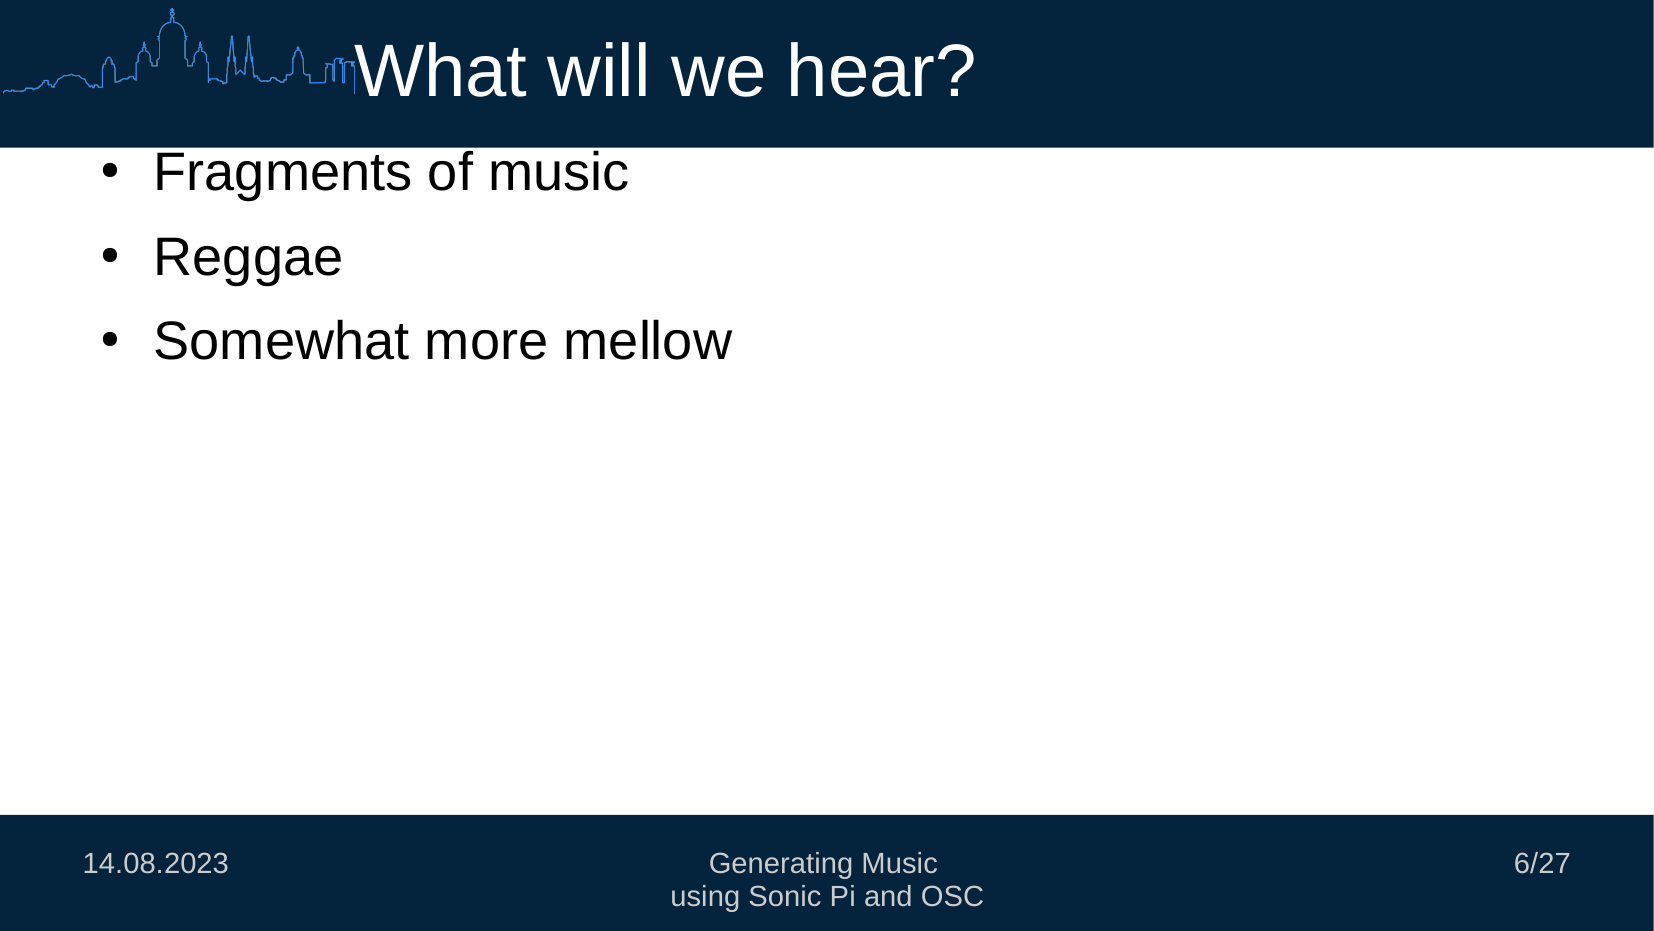

# What will we hear?
Fragments of music
Reggae
Somewhat more mellow
08. März 2019
6